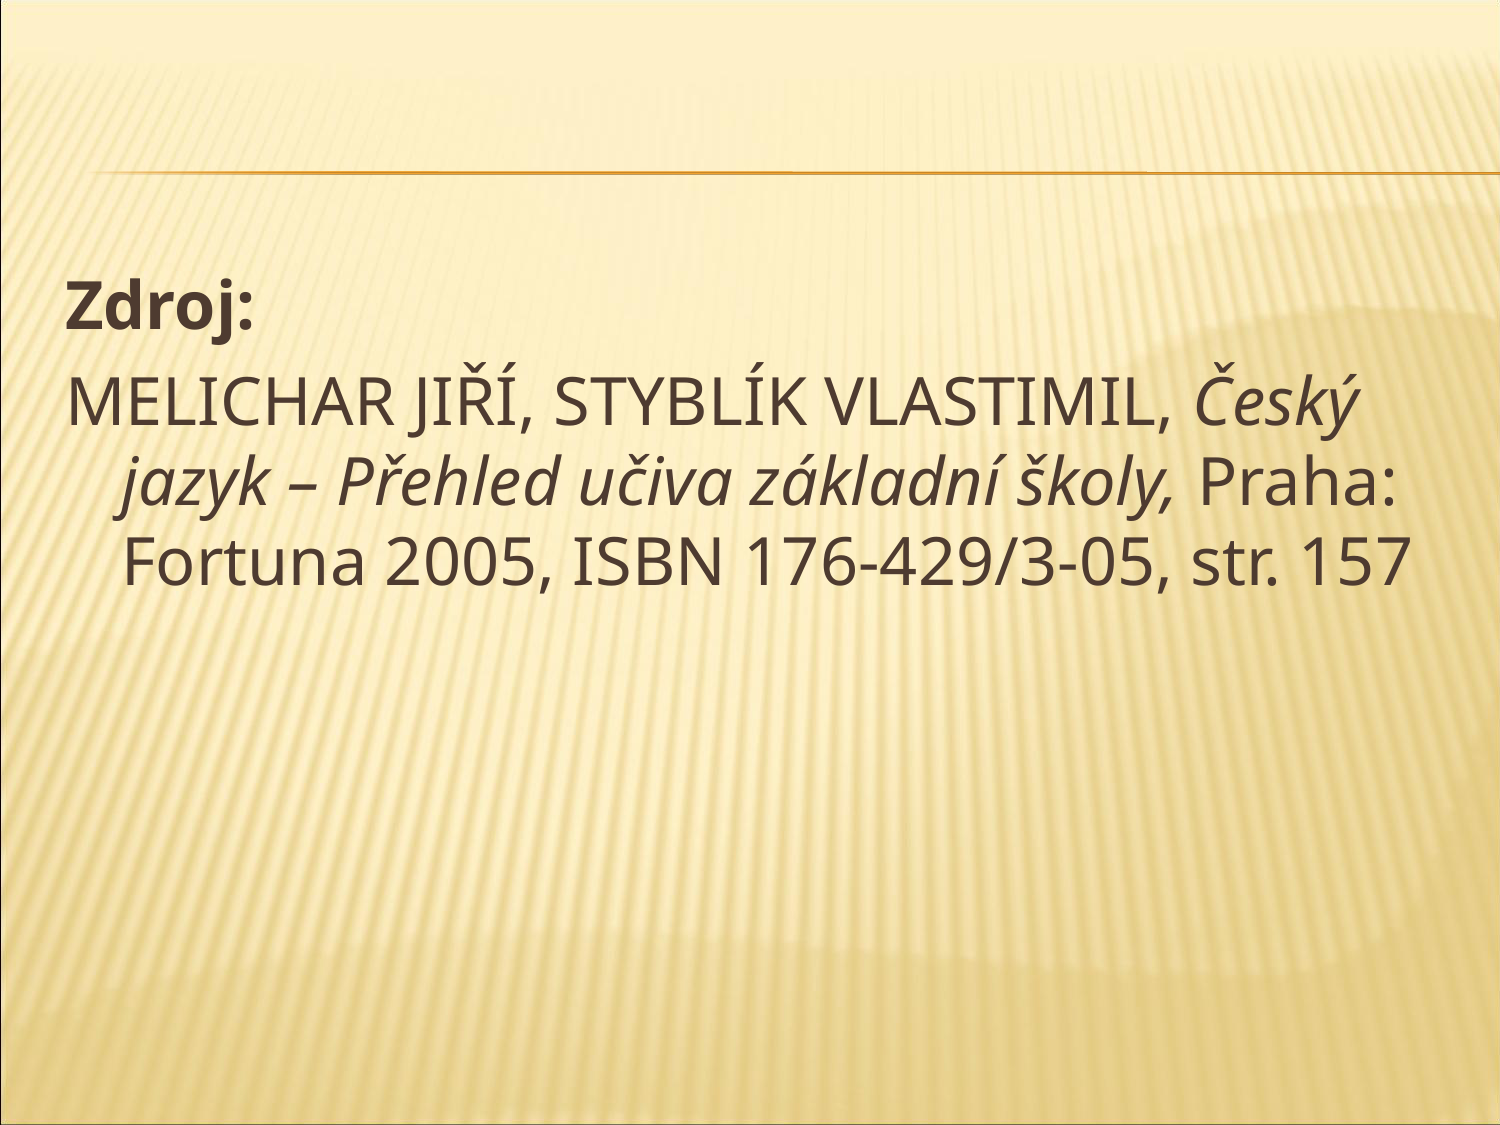

#
Zdroj:
MELICHAR JIŘÍ, STYBLÍK VLASTIMIL, Český jazyk – Přehled učiva základní školy, Praha: Fortuna 2005, ISBN 176-429/3-05, str. 157